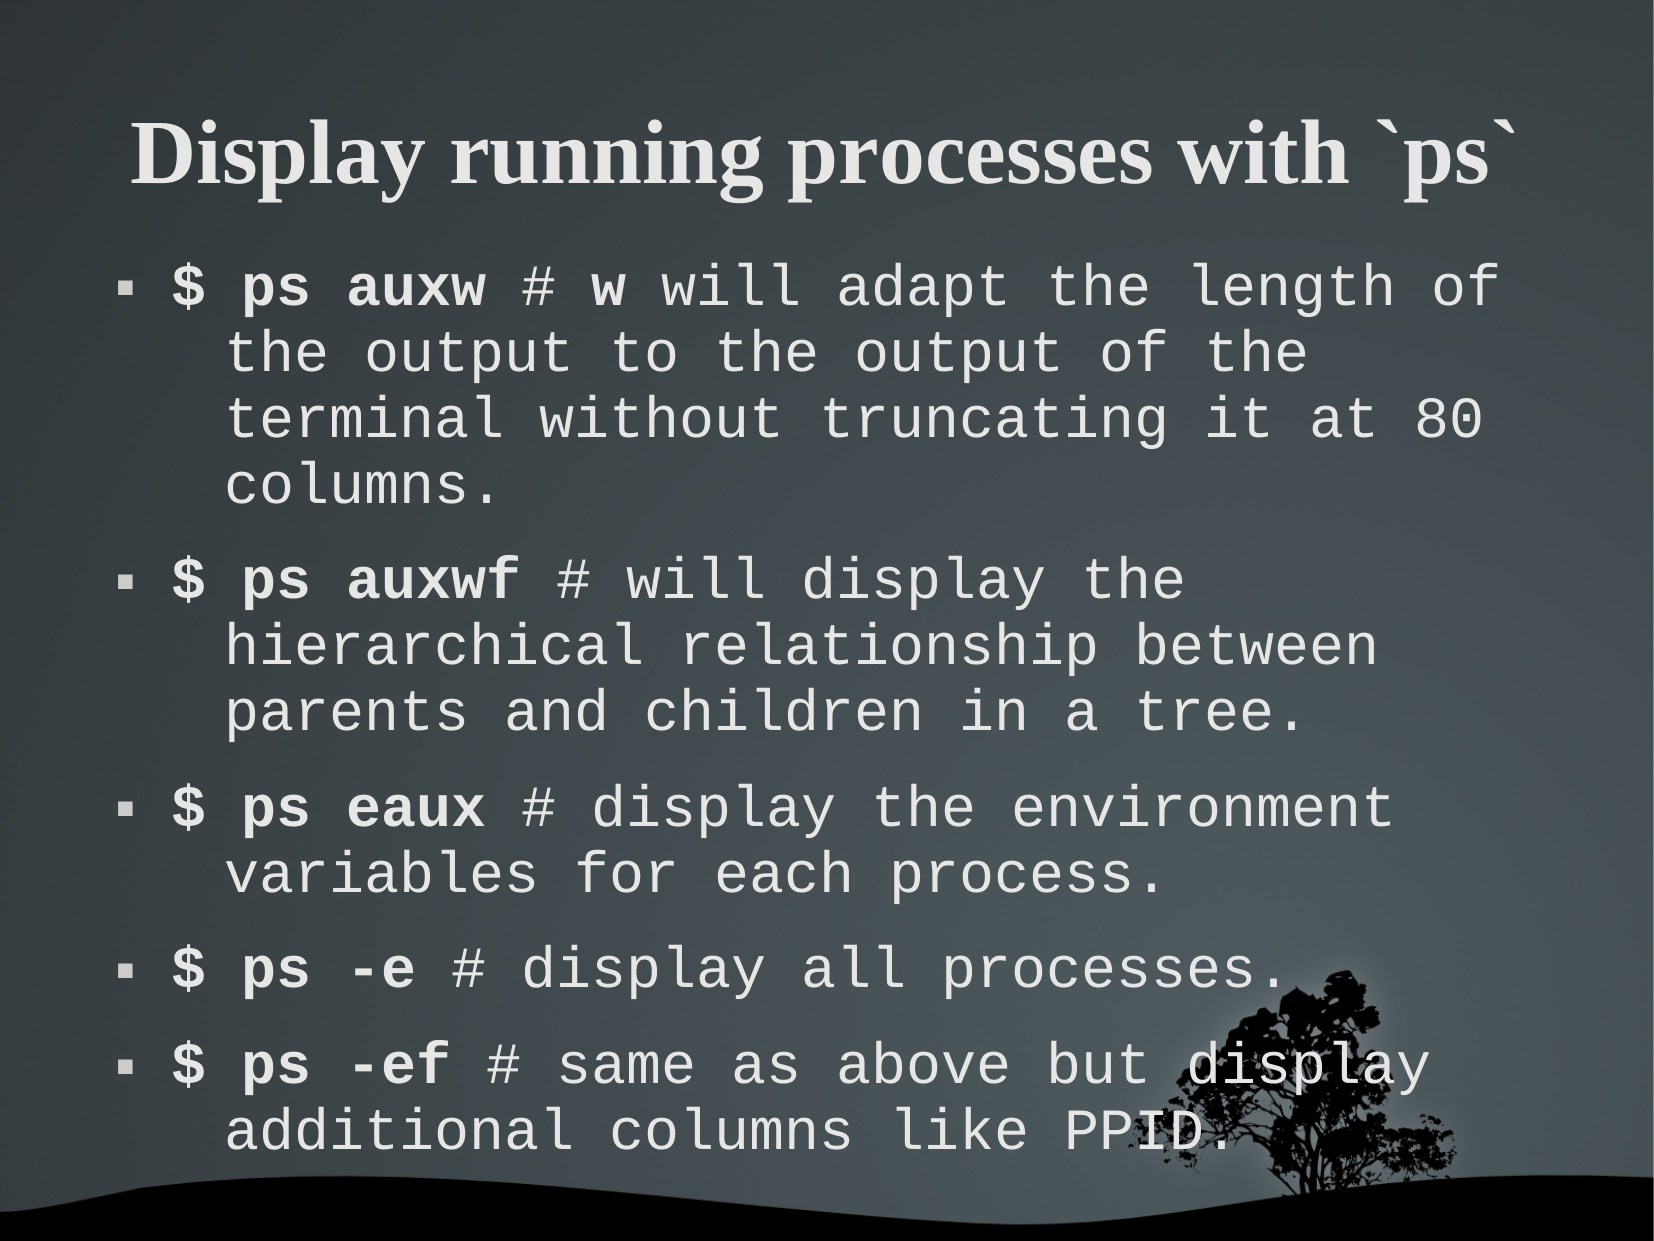

Display running processes with `ps`
# $ ps auxw # w will adapt the length of the output to the output of the terminal without truncating it at 80 columns.
$ ps auxwf # will display the hierarchical relationship between parents and children in a tree.
$ ps eaux # display the environment variables for each process.
$ ps -e # display all processes.
$ ps -ef # same as above but display additional columns like PPID.